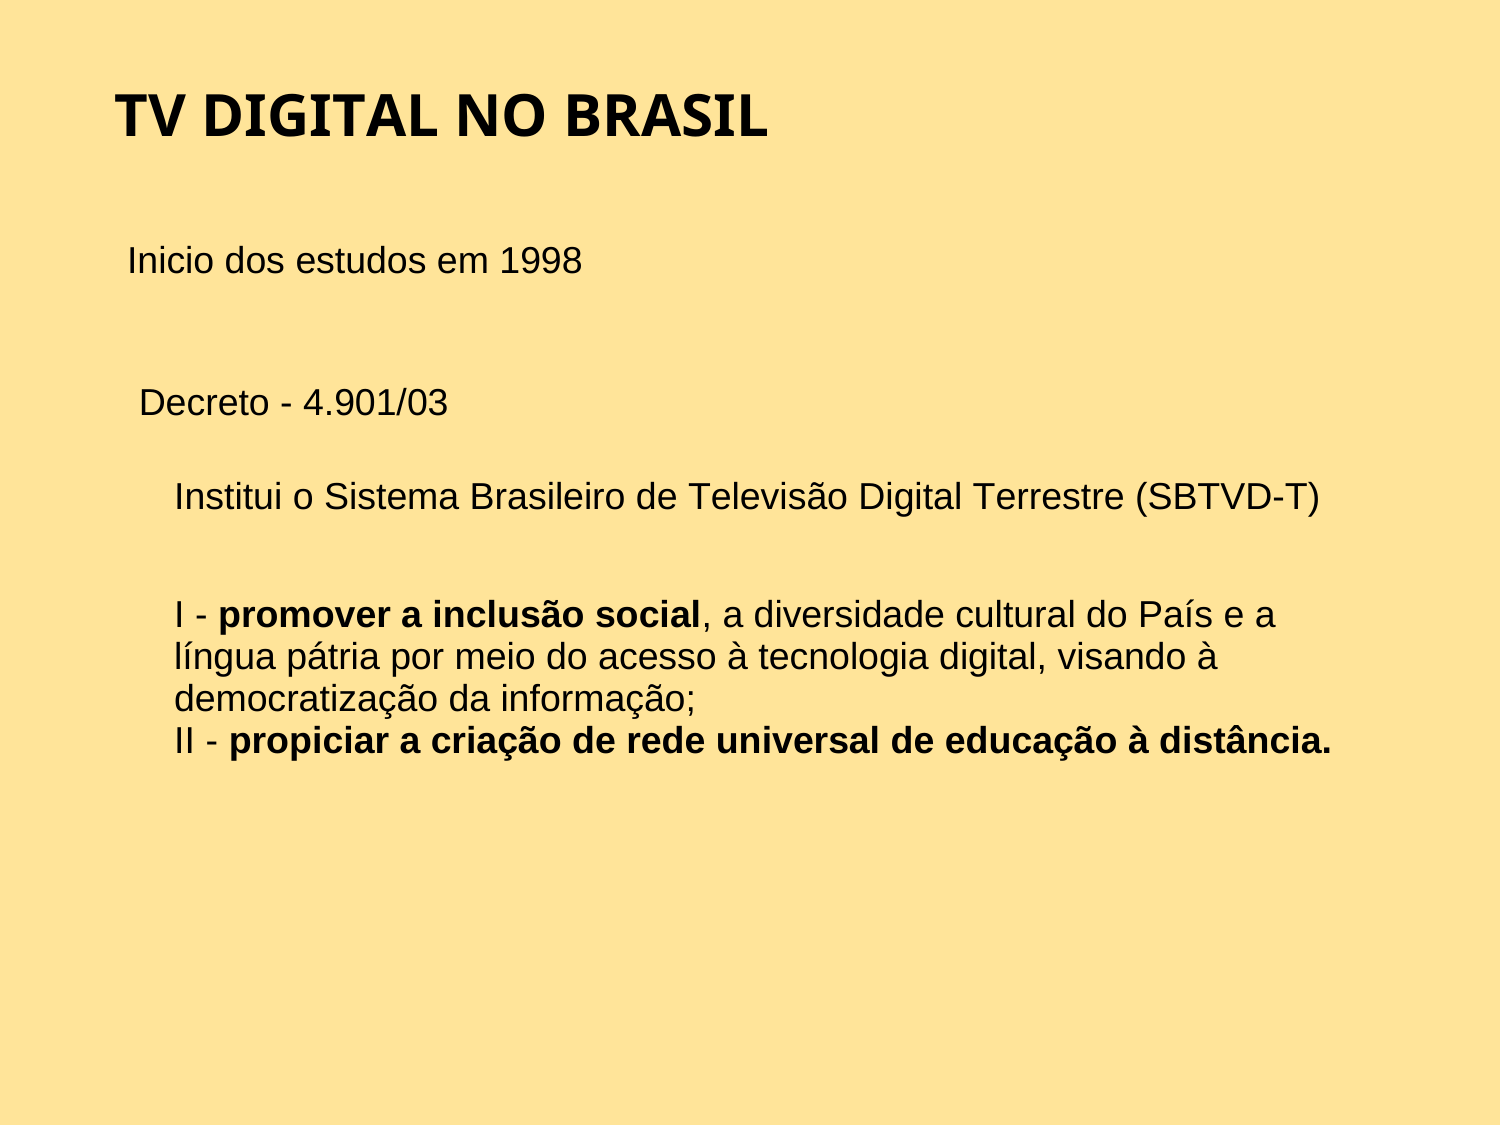

TV DIGITAL NO BRASIL
Inicio dos estudos em 1998
Decreto - 4.901/03
Institui o Sistema Brasileiro de Televisão Digital Terrestre (SBTVD-T)
I - promover a inclusão social, a diversidade cultural do País e a língua pátria por meio do acesso à tecnologia digital, visando à democratização da informação;
II - propiciar a criação de rede universal de educação à distância.